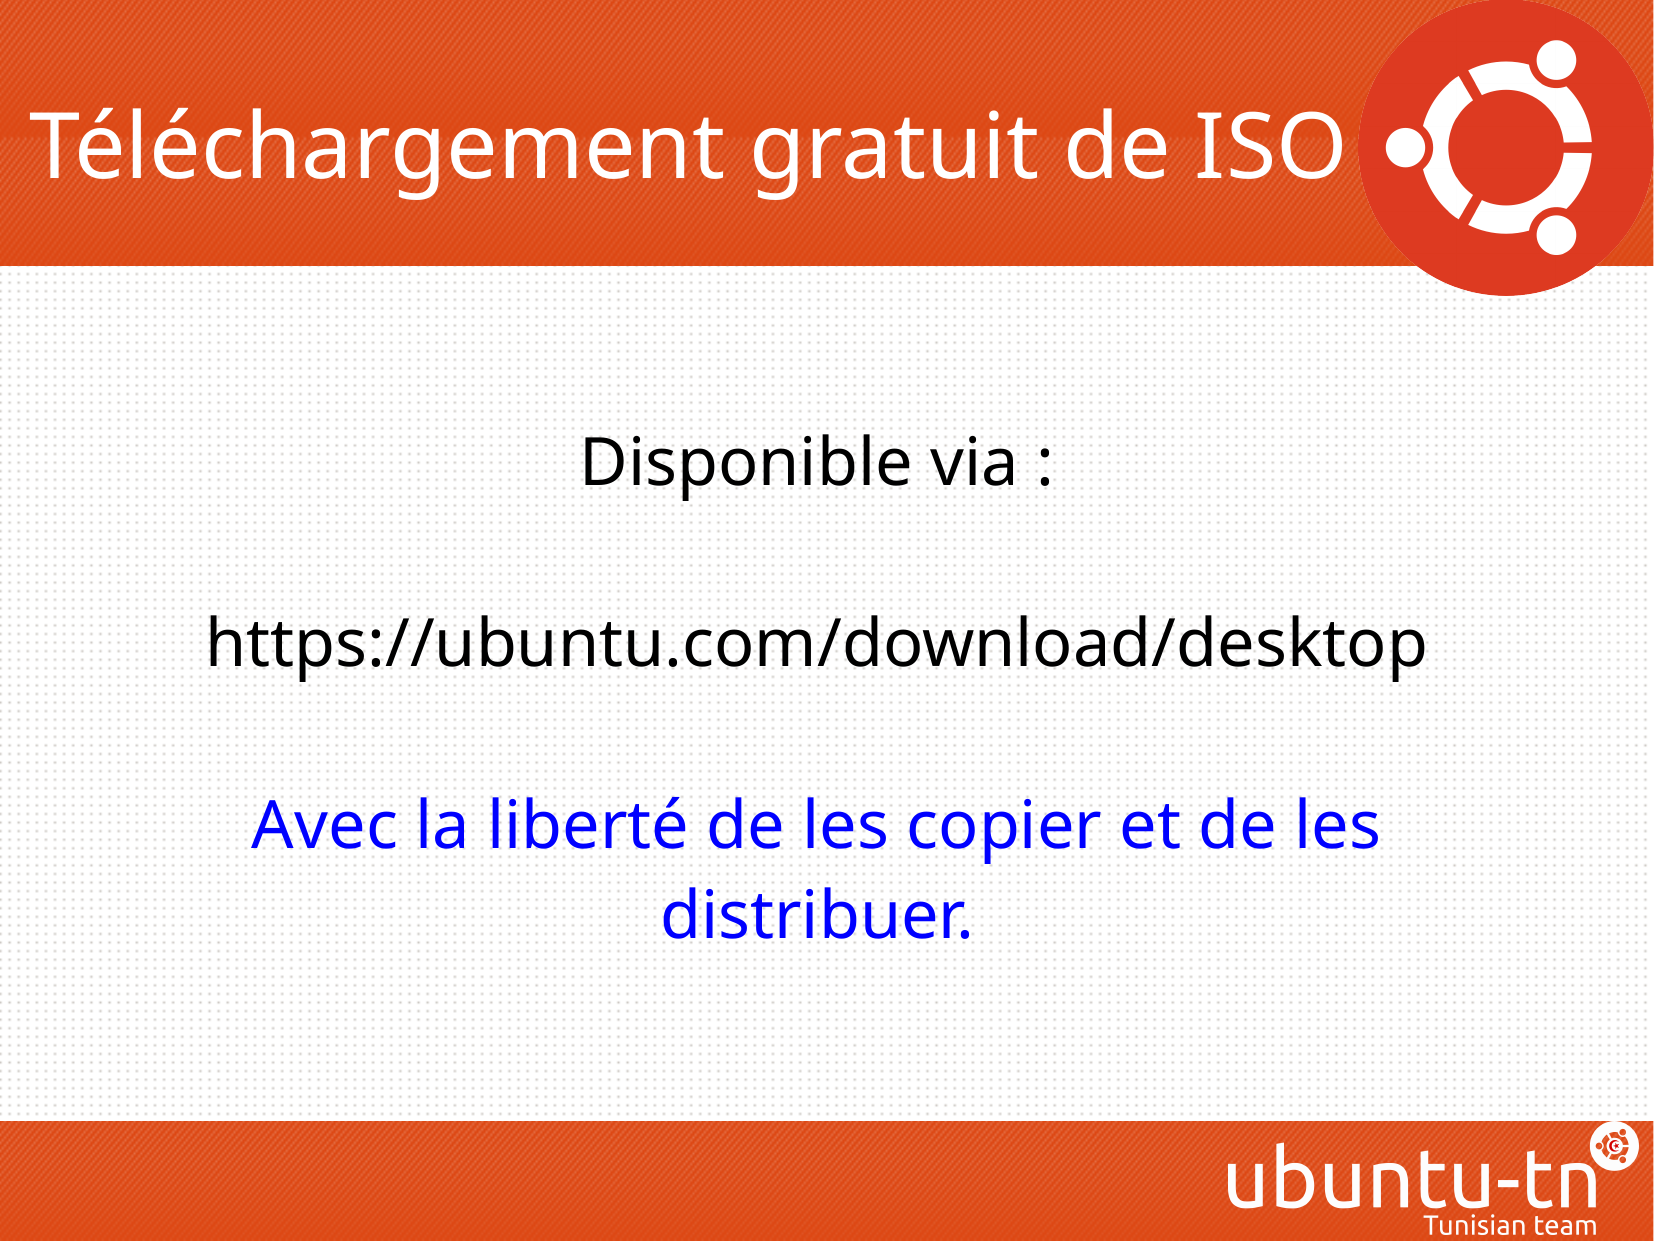

# Téléchargement gratuit de ISO
Disponible via :
https://ubuntu.com/download/desktop
Avec la liberté de les copier et de les distribuer.